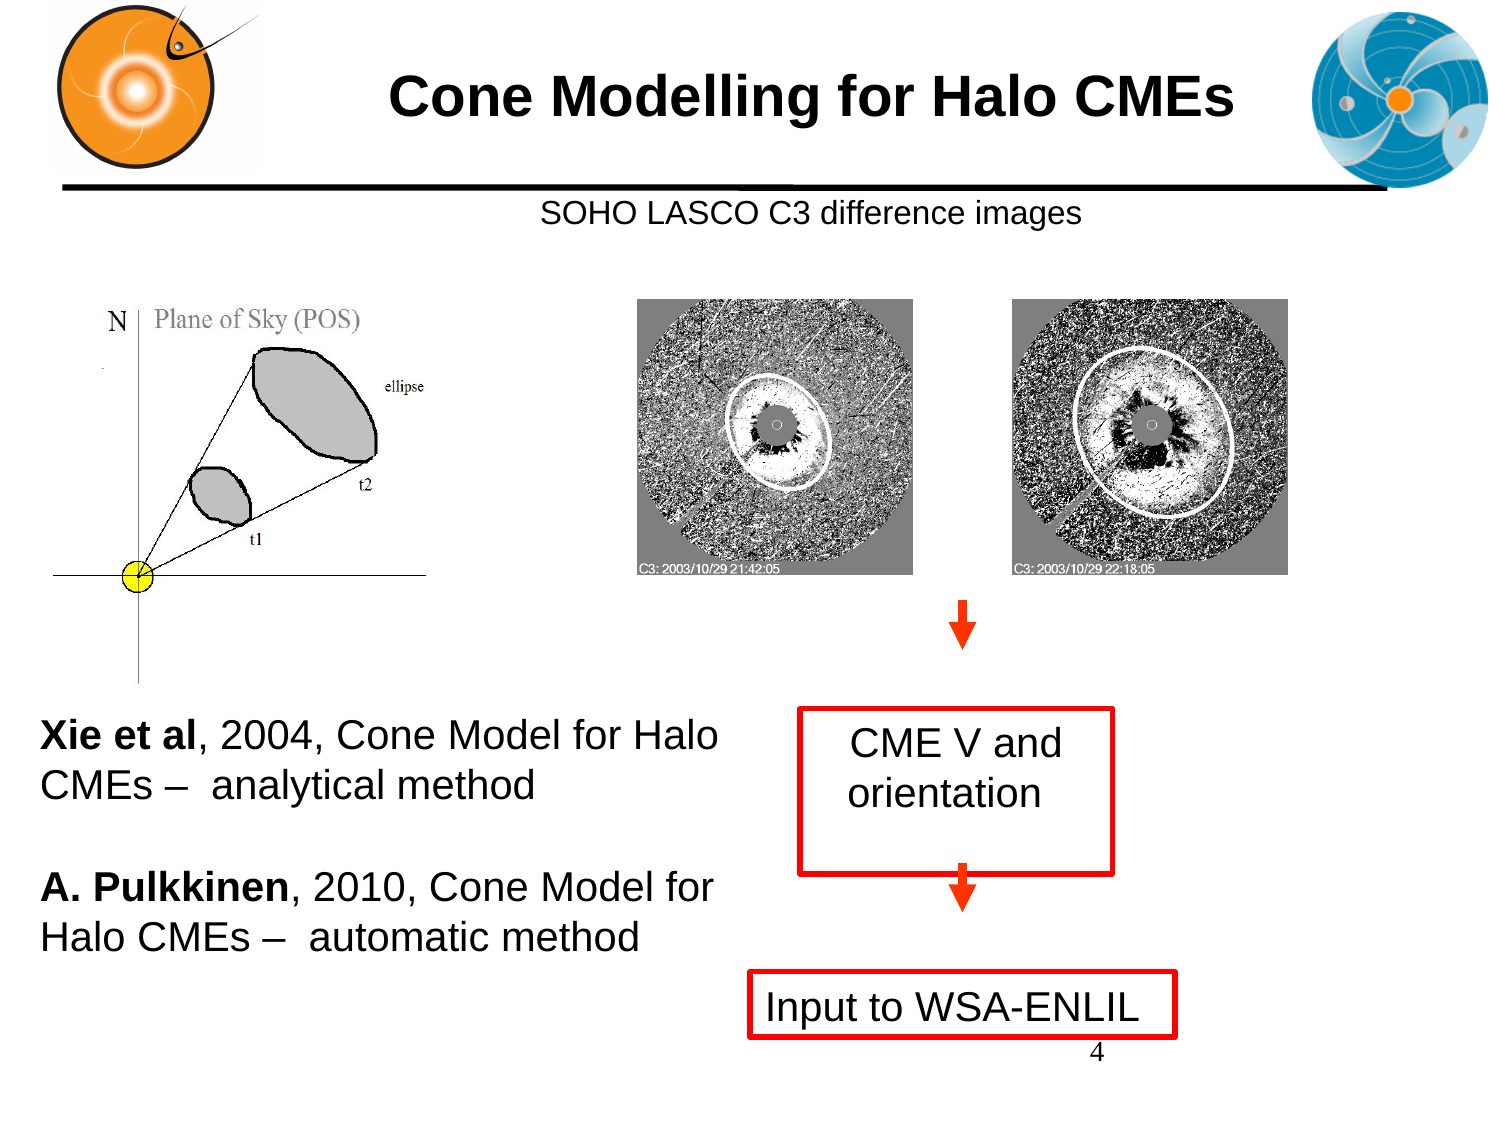

Cone Modelling for Halo CMEs
SOHO LASCO C3 difference images
Xie et al, 2004, Cone Model for Halo CMEs – analytical method
CME V and orientation
A. Pulkkinen, 2010, Cone Model for Halo CMEs – automatic method
Input to WSA-ENLIL